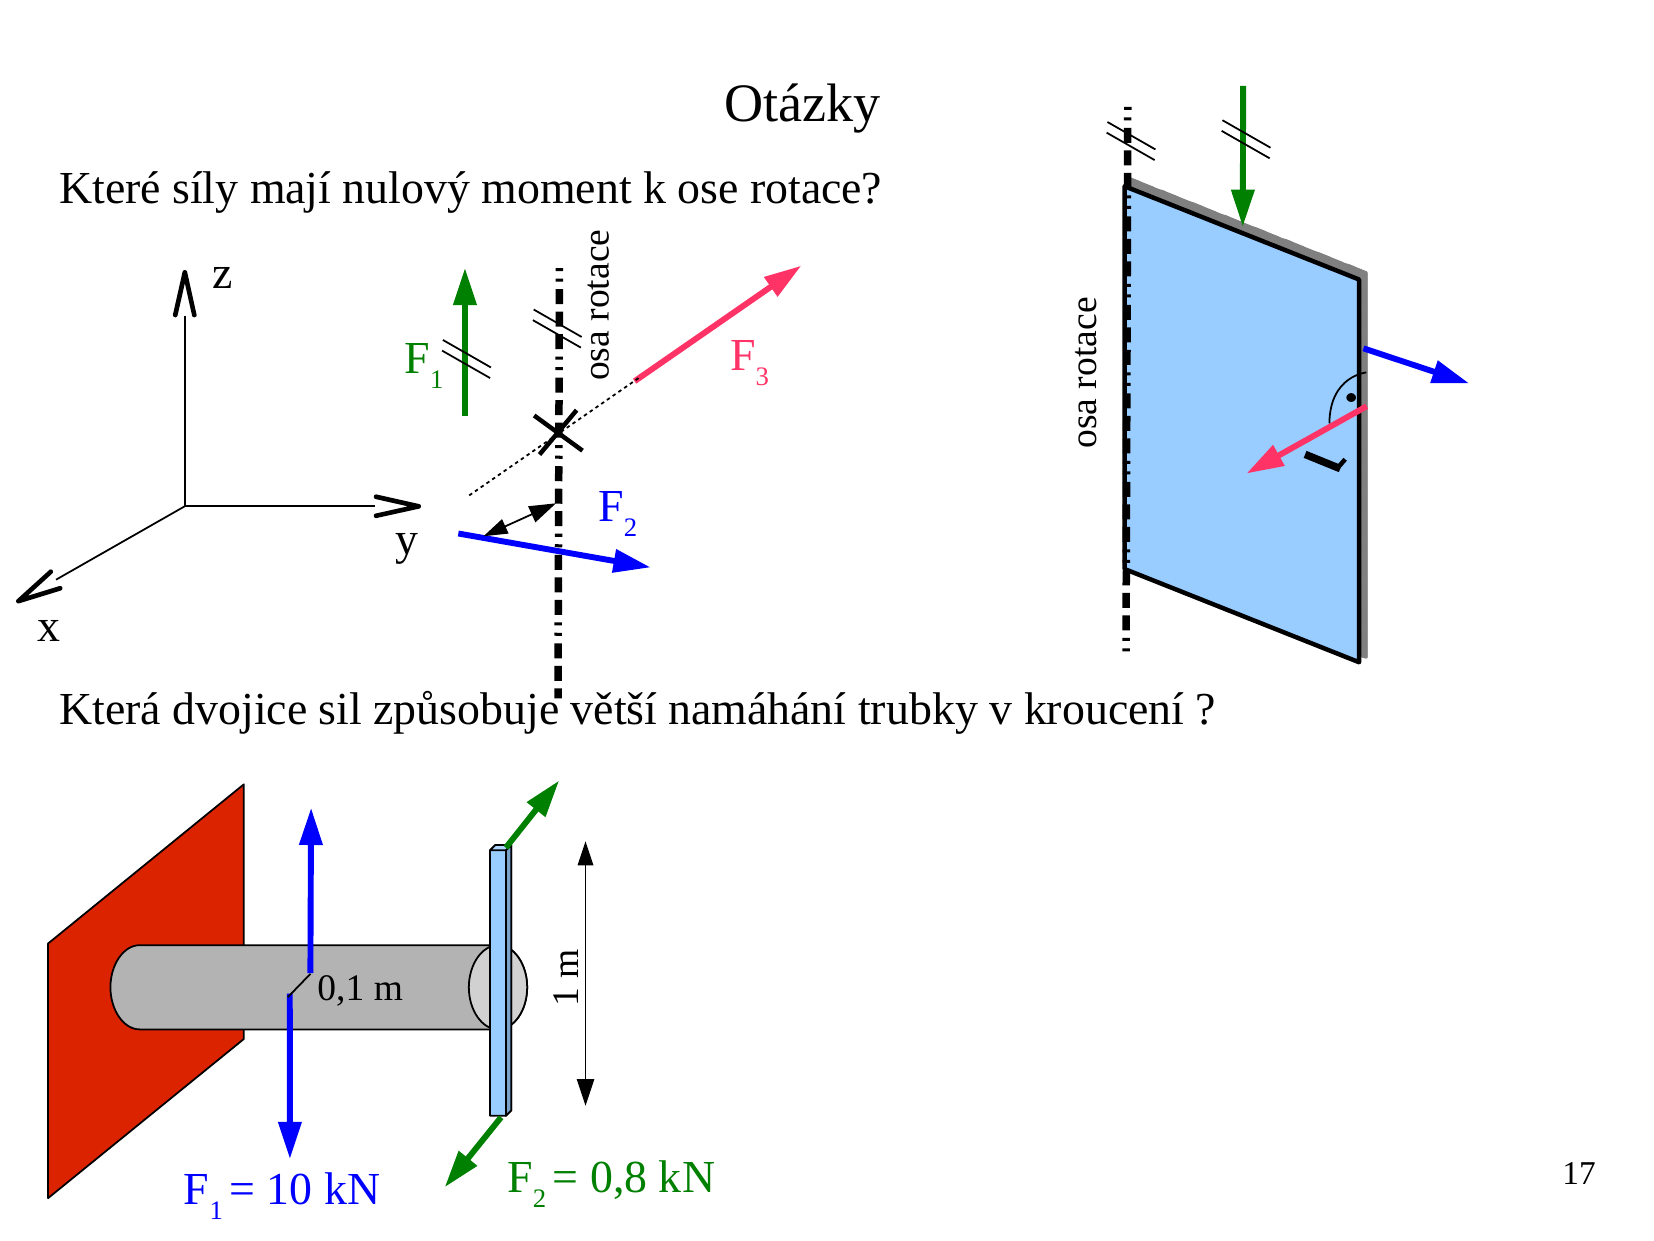

# Otázky
Které síly mají nulový moment k ose rotace?
Která dvojice sil způsobuje větší namáhání trubky v kroucení ?
z
osa rotace
F3
F1
osa rotace
F2
y
x
1 m
0,1 m
F2 = 0,8 kN
17
F1 = 10 kN